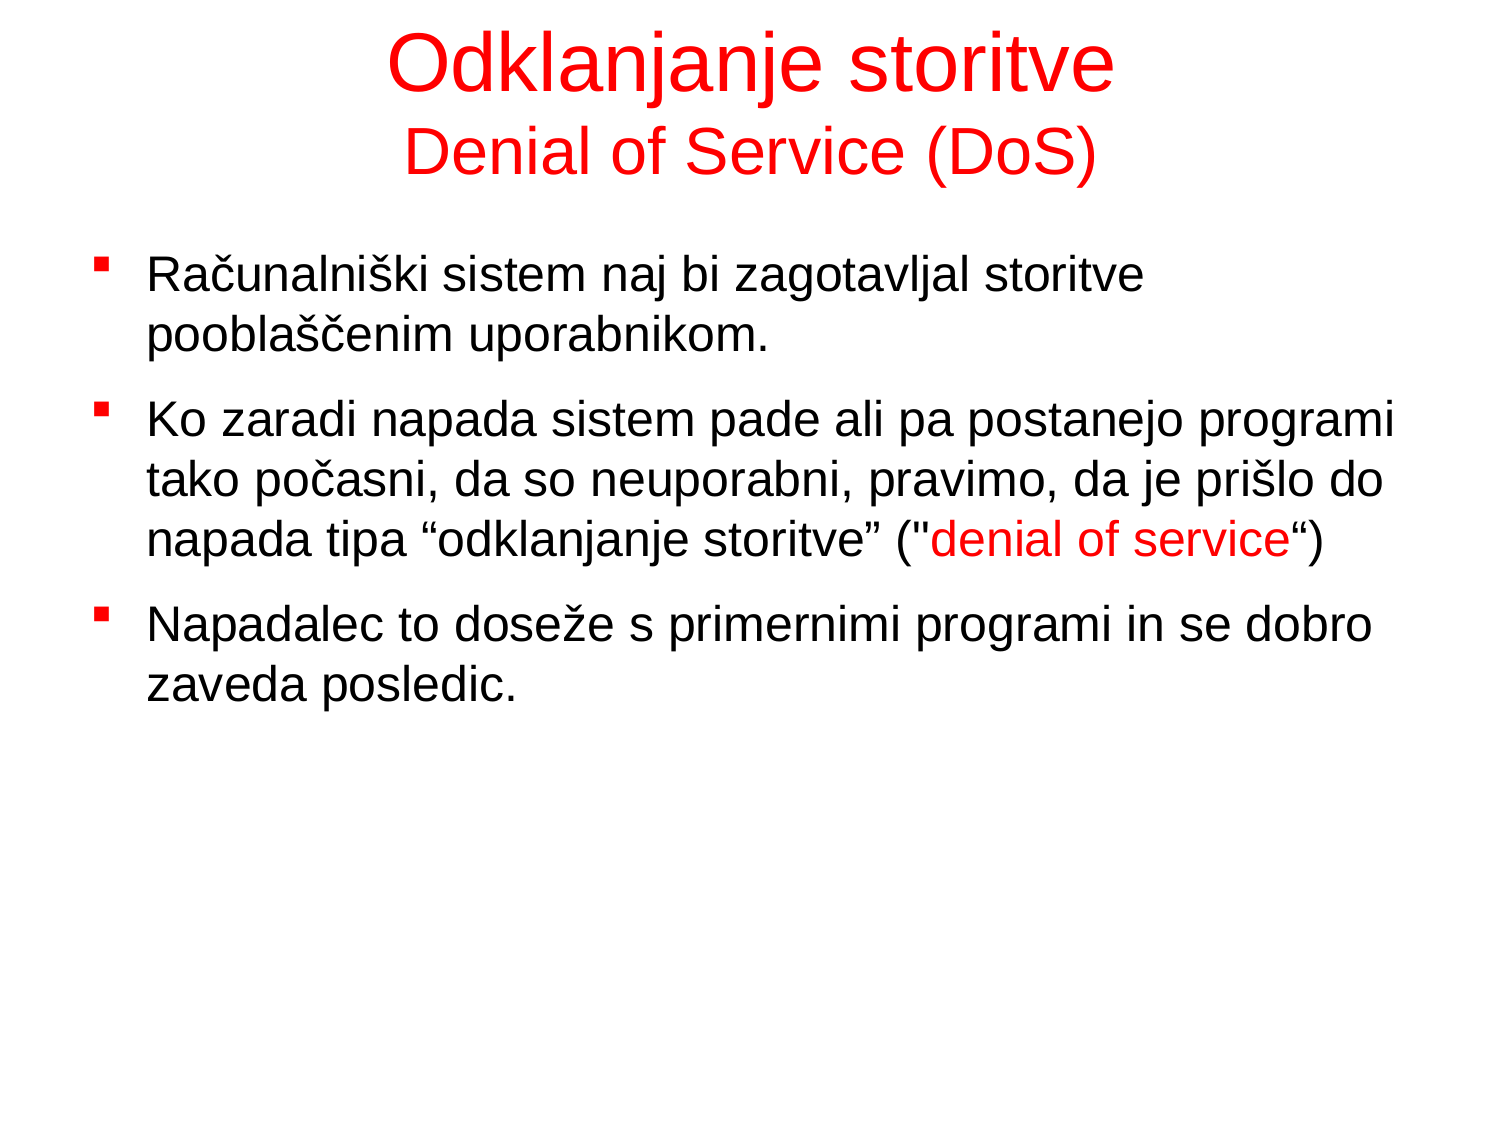

# Odklanjanje storitve Denial of Service (DoS)
Računalniški sistem naj bi zagotavljal storitve pooblaščenim uporabnikom.
Ko zaradi napada sistem pade ali pa postanejo programi tako počasni, da so neuporabni, pravimo, da je prišlo do napada tipa “odklanjanje storitve” ("denial of service“)
Napadalec to doseže s primernimi programi in se dobro zaveda posledic.